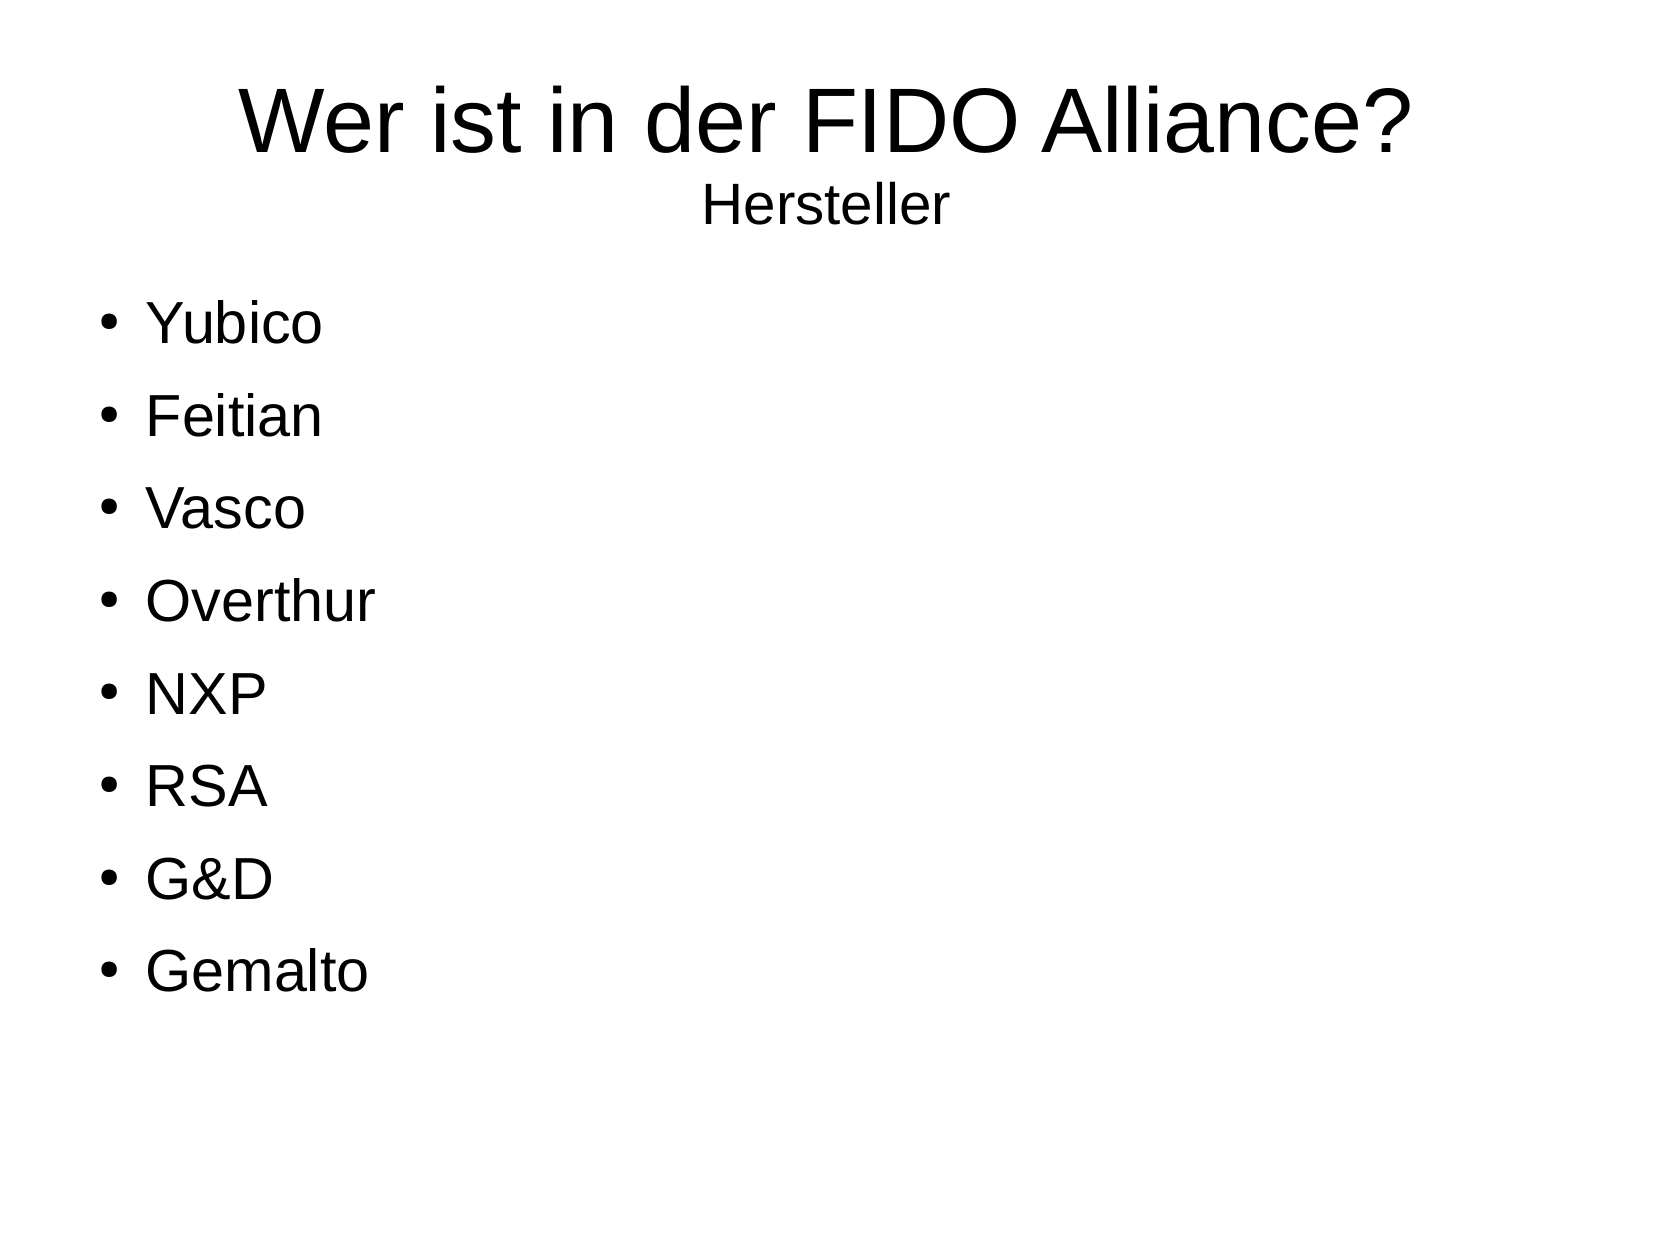

# Wer ist in der FIDO Alliance? Hersteller
Yubico
Feitian
Vasco
Overthur
NXP
RSA
G&D
Gemalto